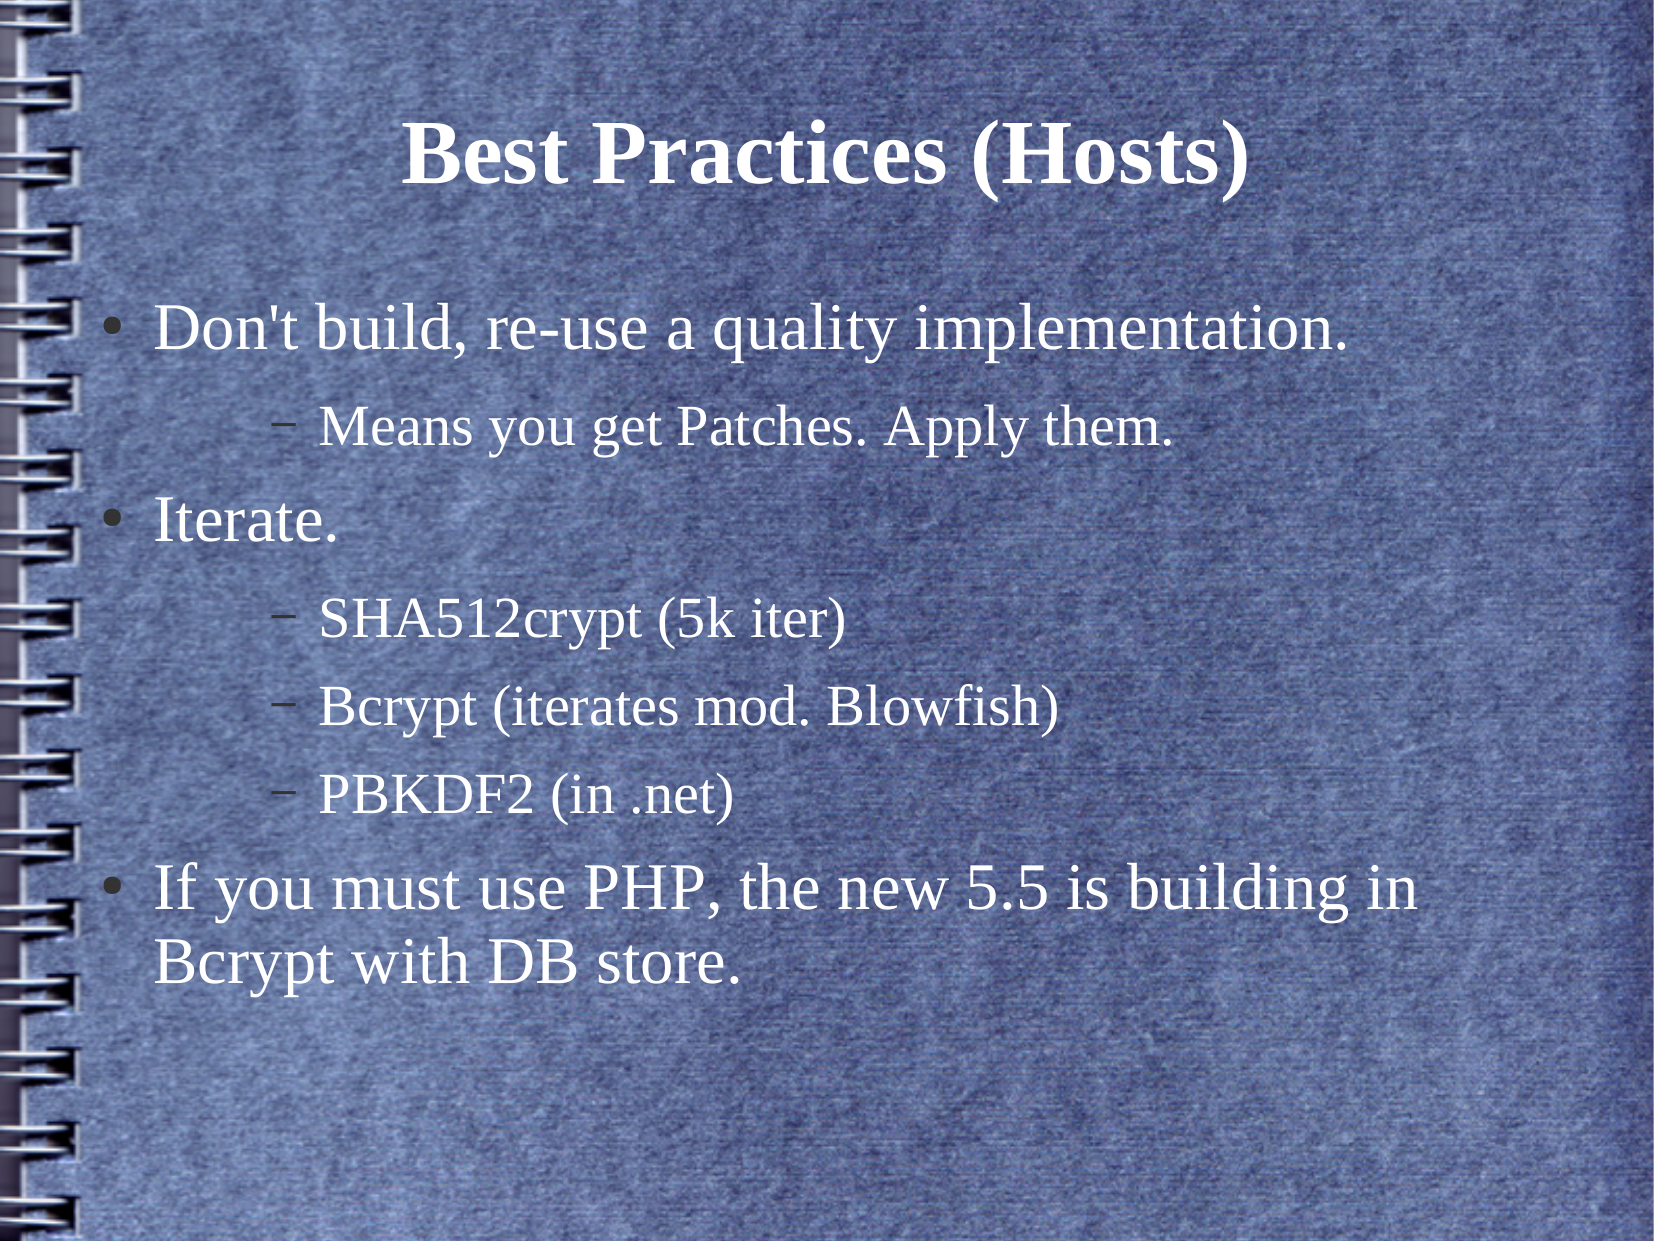

# Best Practices (Hosts)
Don't build, re-use a quality implementation.
Means you get Patches. Apply them.
Iterate.
SHA512crypt (5k iter)
Bcrypt (iterates mod. Blowfish)
PBKDF2 (in .net)
If you must use PHP, the new 5.5 is building in Bcrypt with DB store.